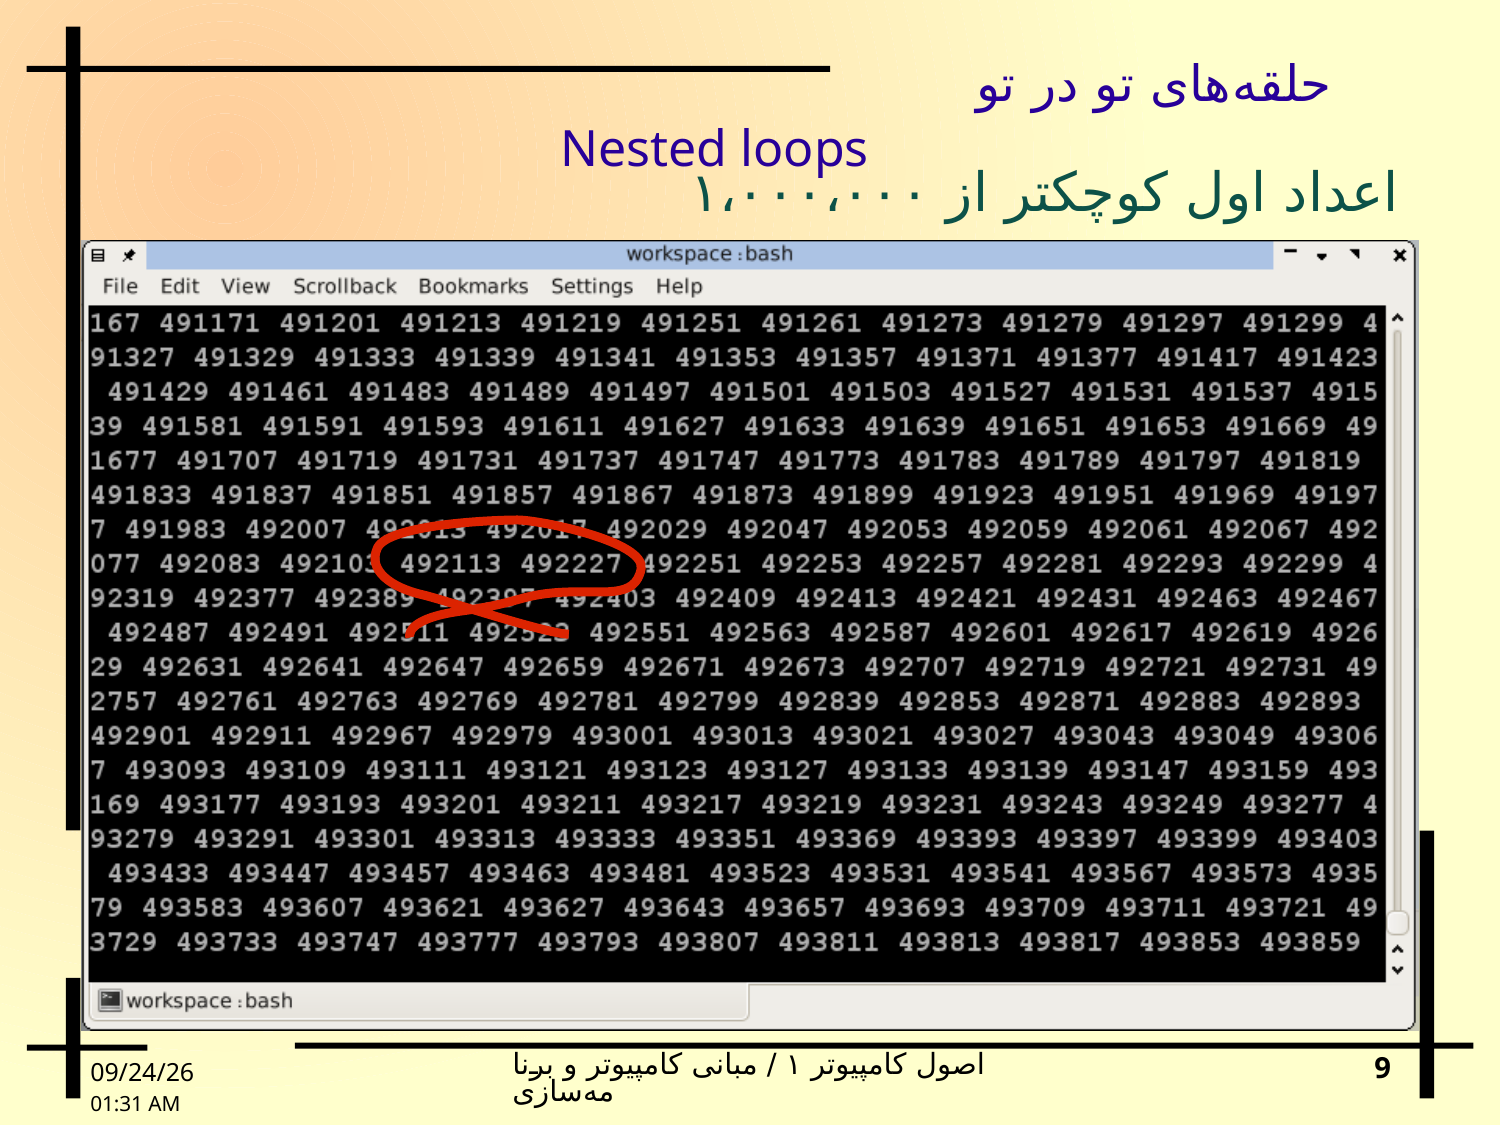

حلقه‌‌های تو در تو Nested loops
# اعداد اول کوچکتر از ۱،۰۰۰،۰۰۰
اصول کامپیوتر ۱ / مبانی کامپیوتر و برنامه‌سازی
9